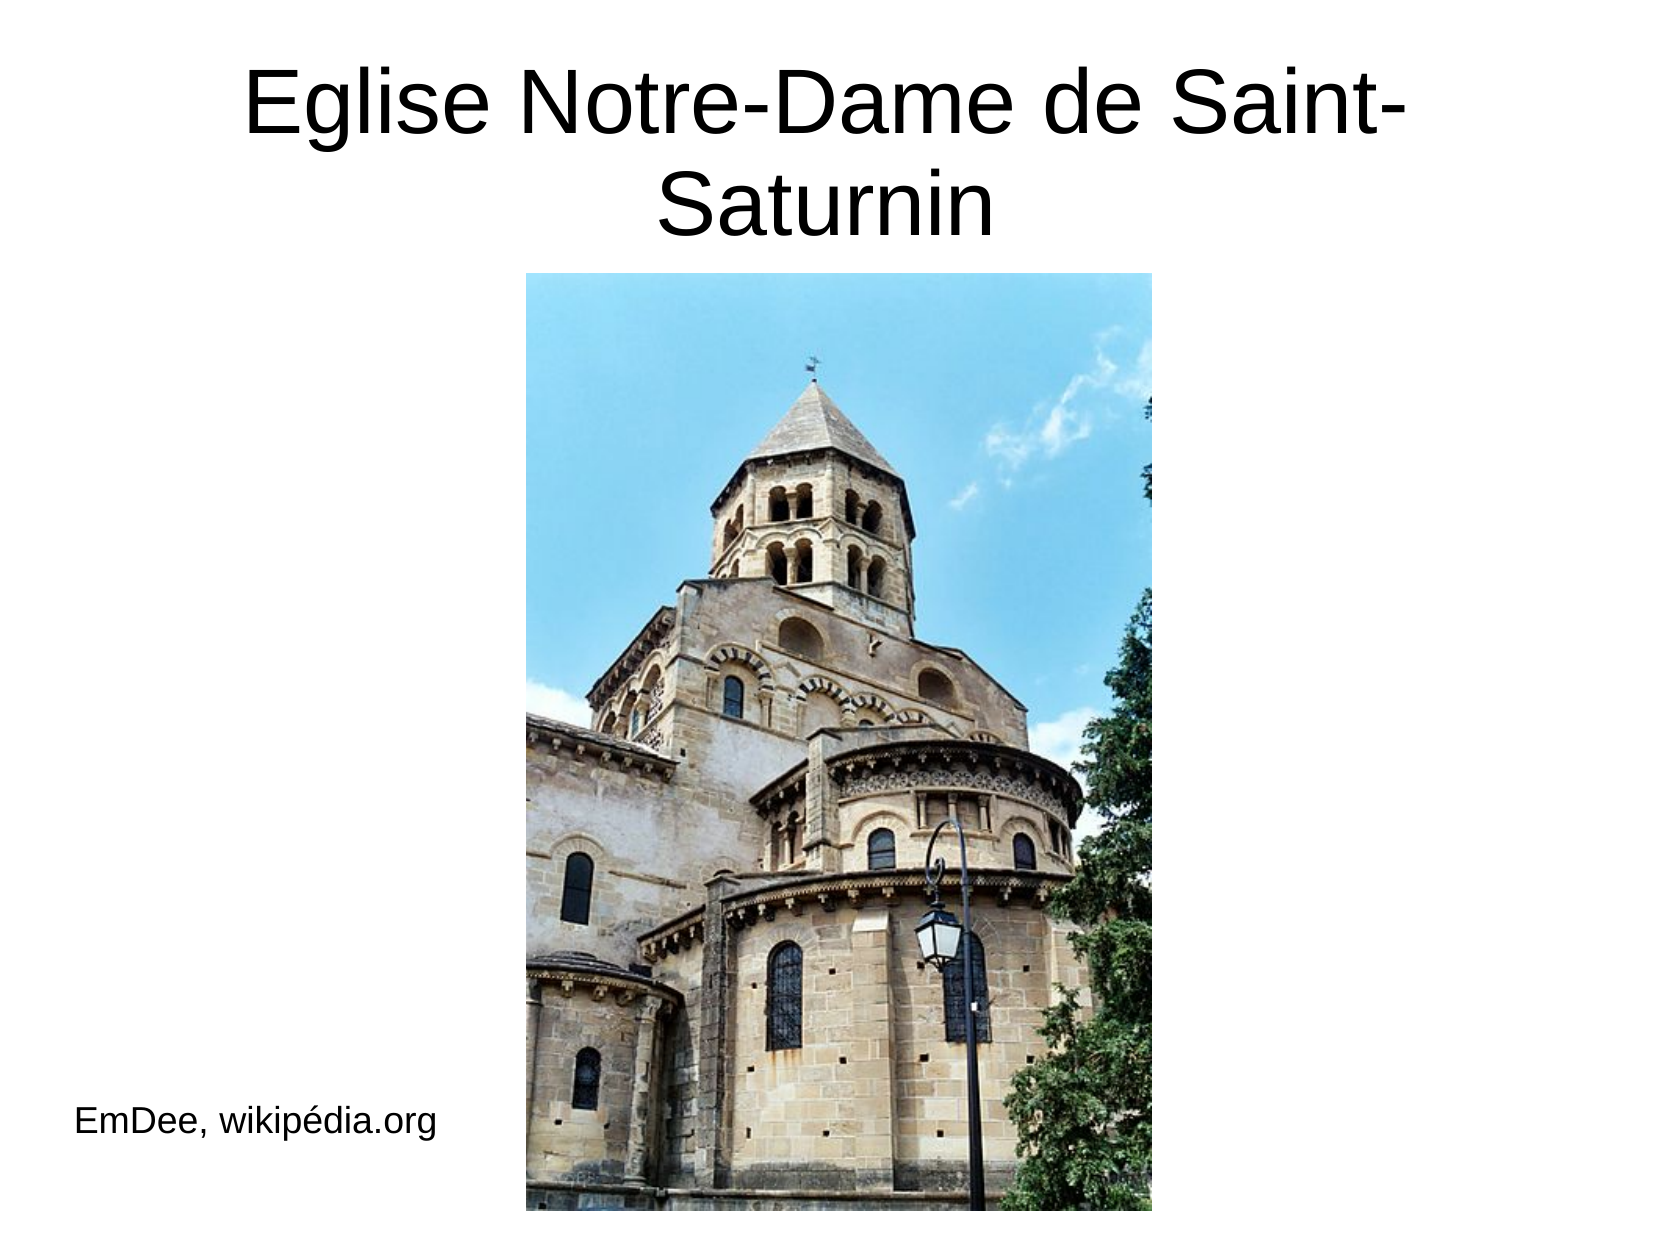

# Eglise Notre-Dame de Saint-Saturnin
EmDee, wikipédia.org